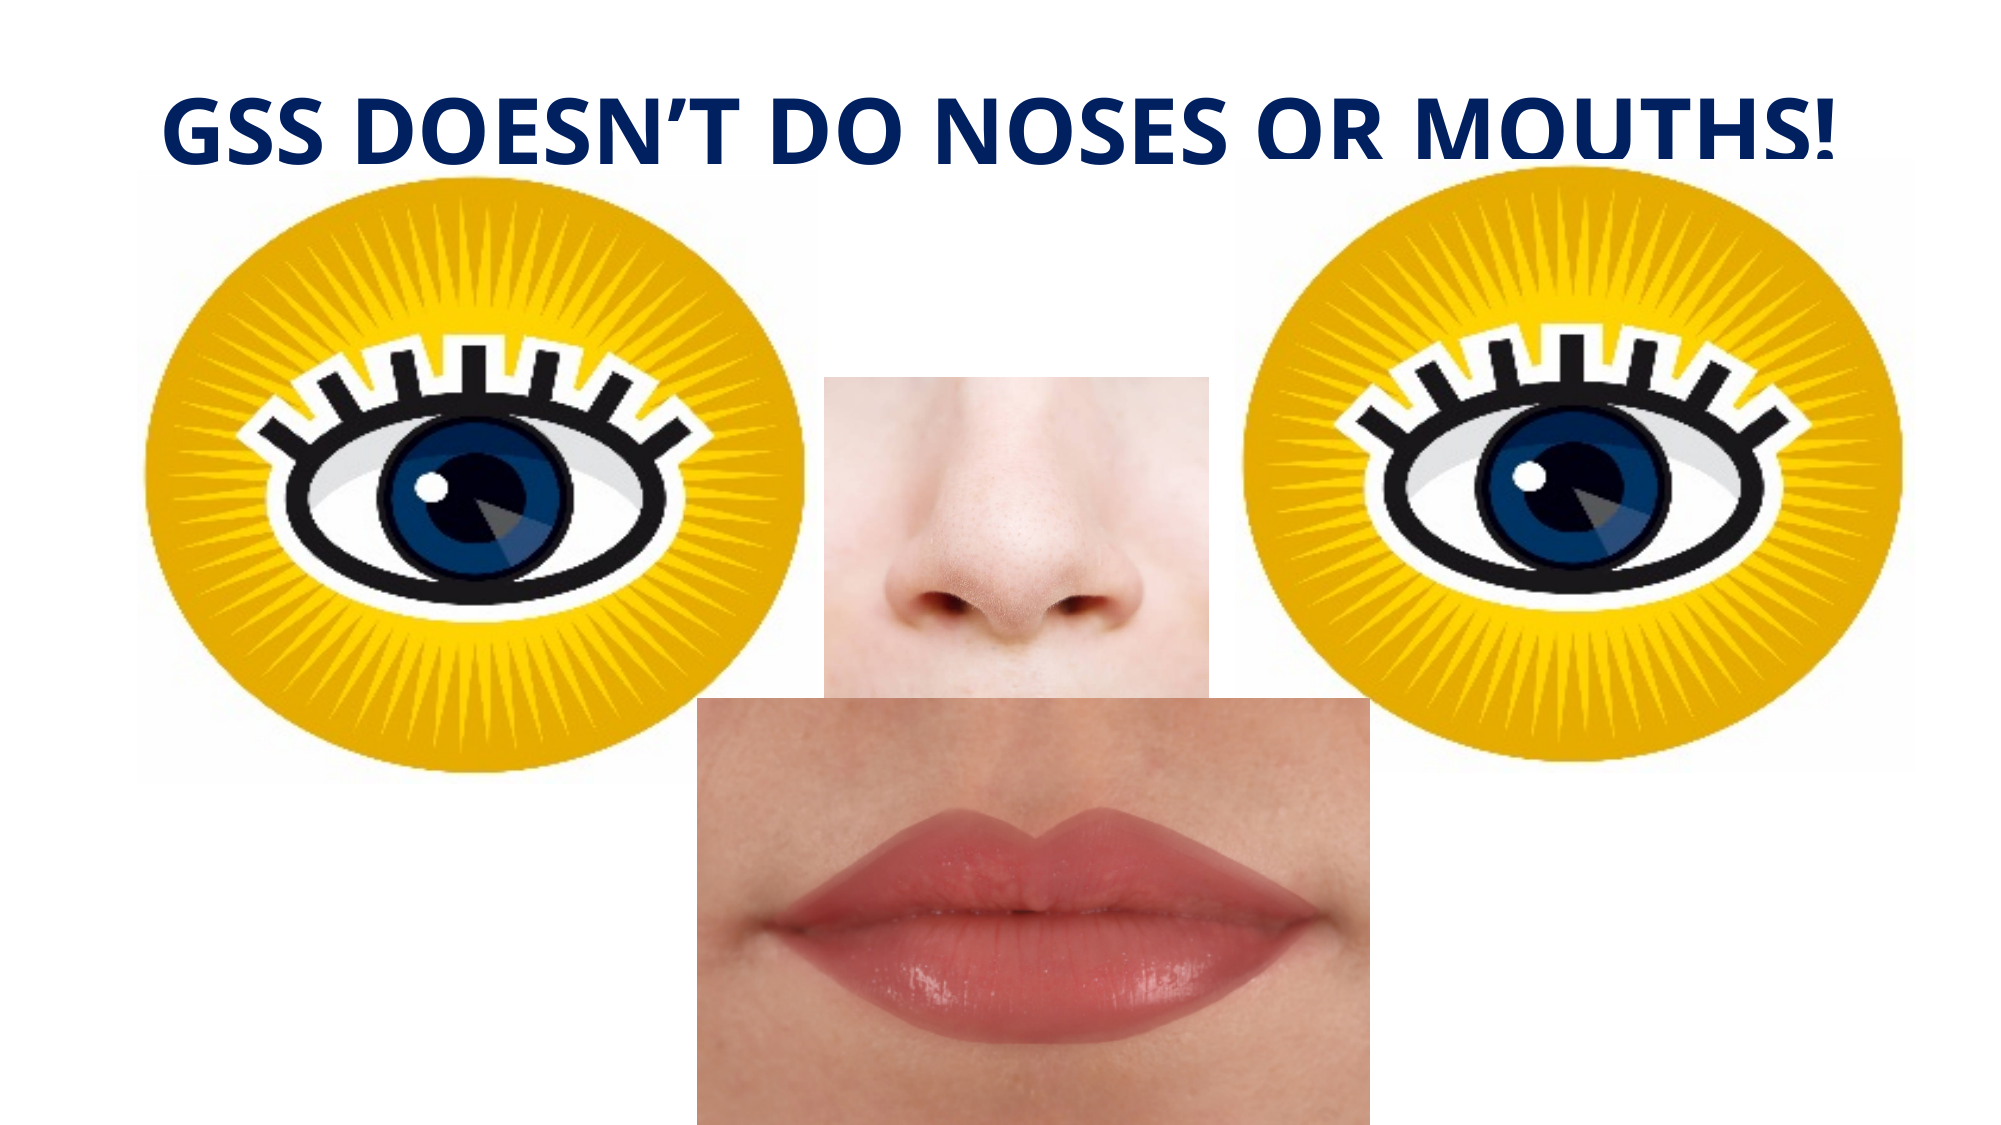

# GSS DOESN’T DO NOSES OR MOUTHS!